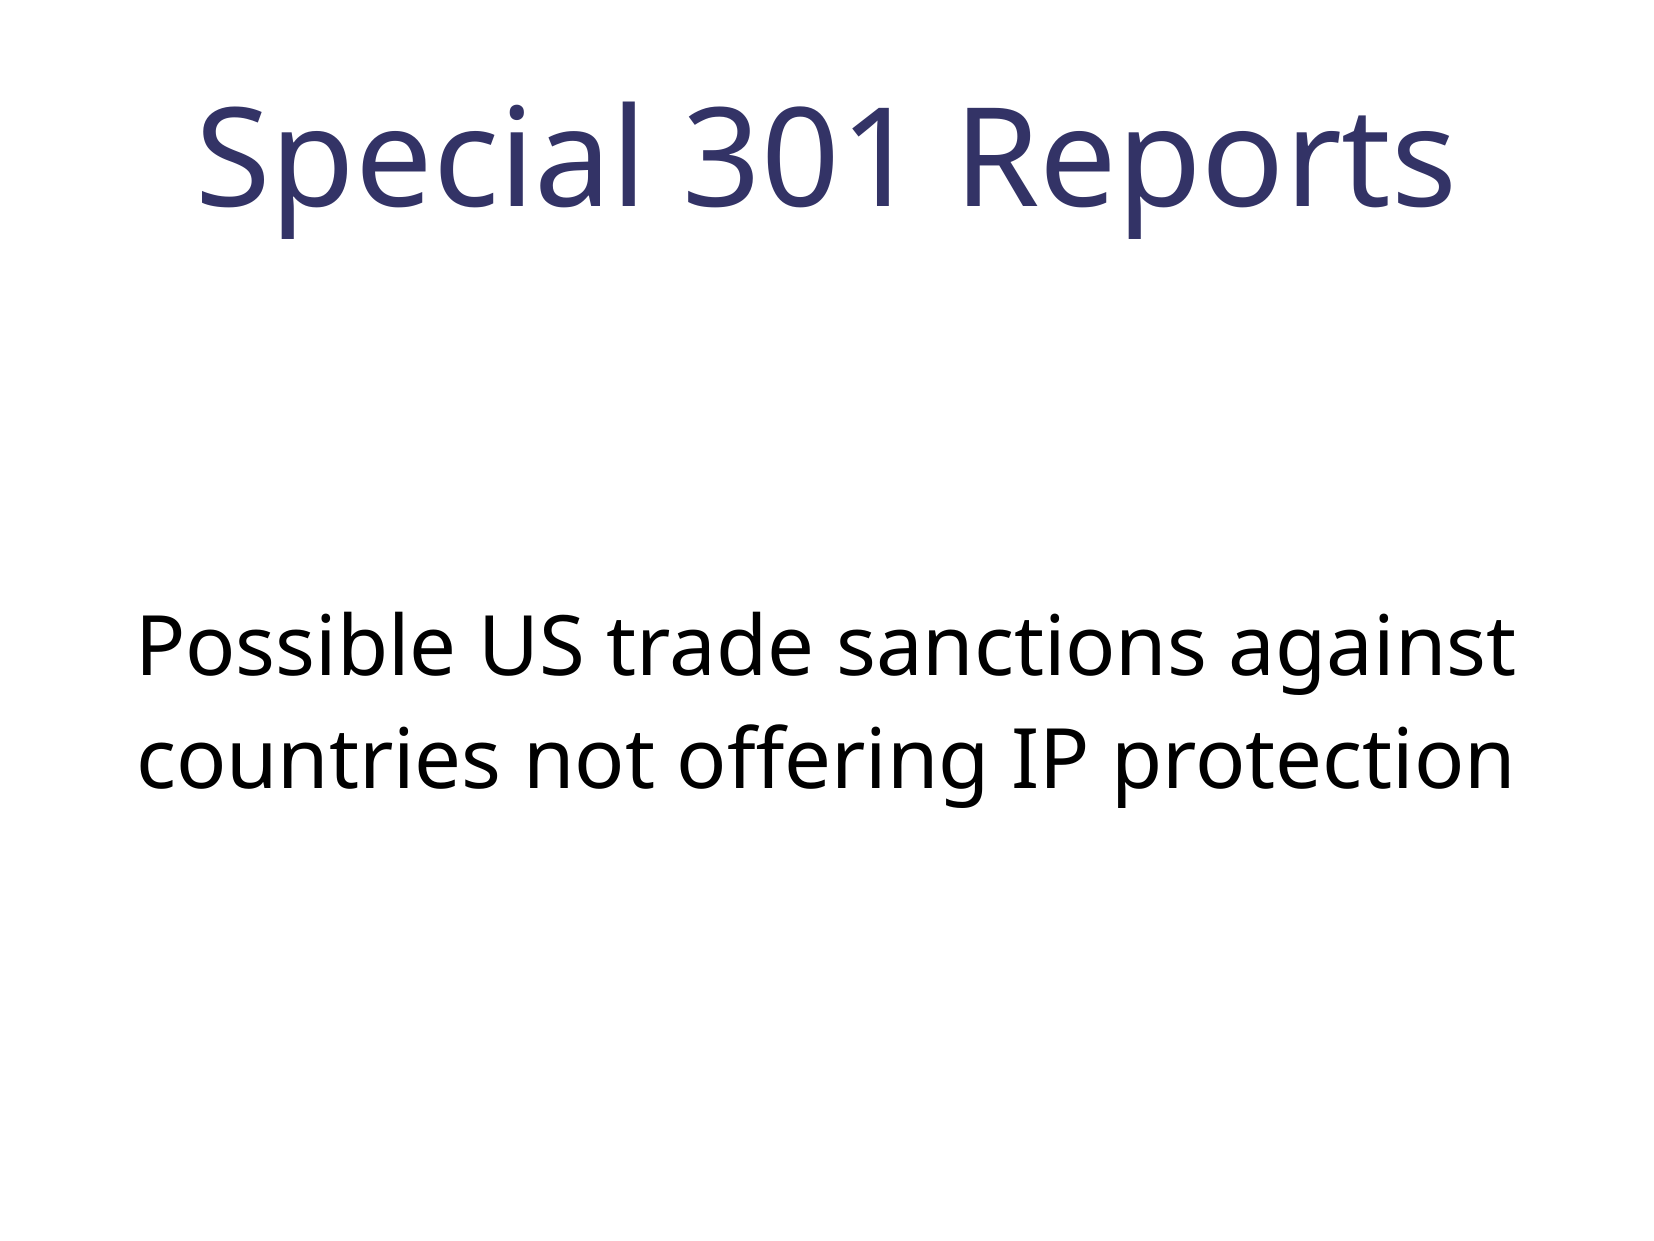

# Special 301 Reports
Possible US trade sanctions against countries not offering IP protection